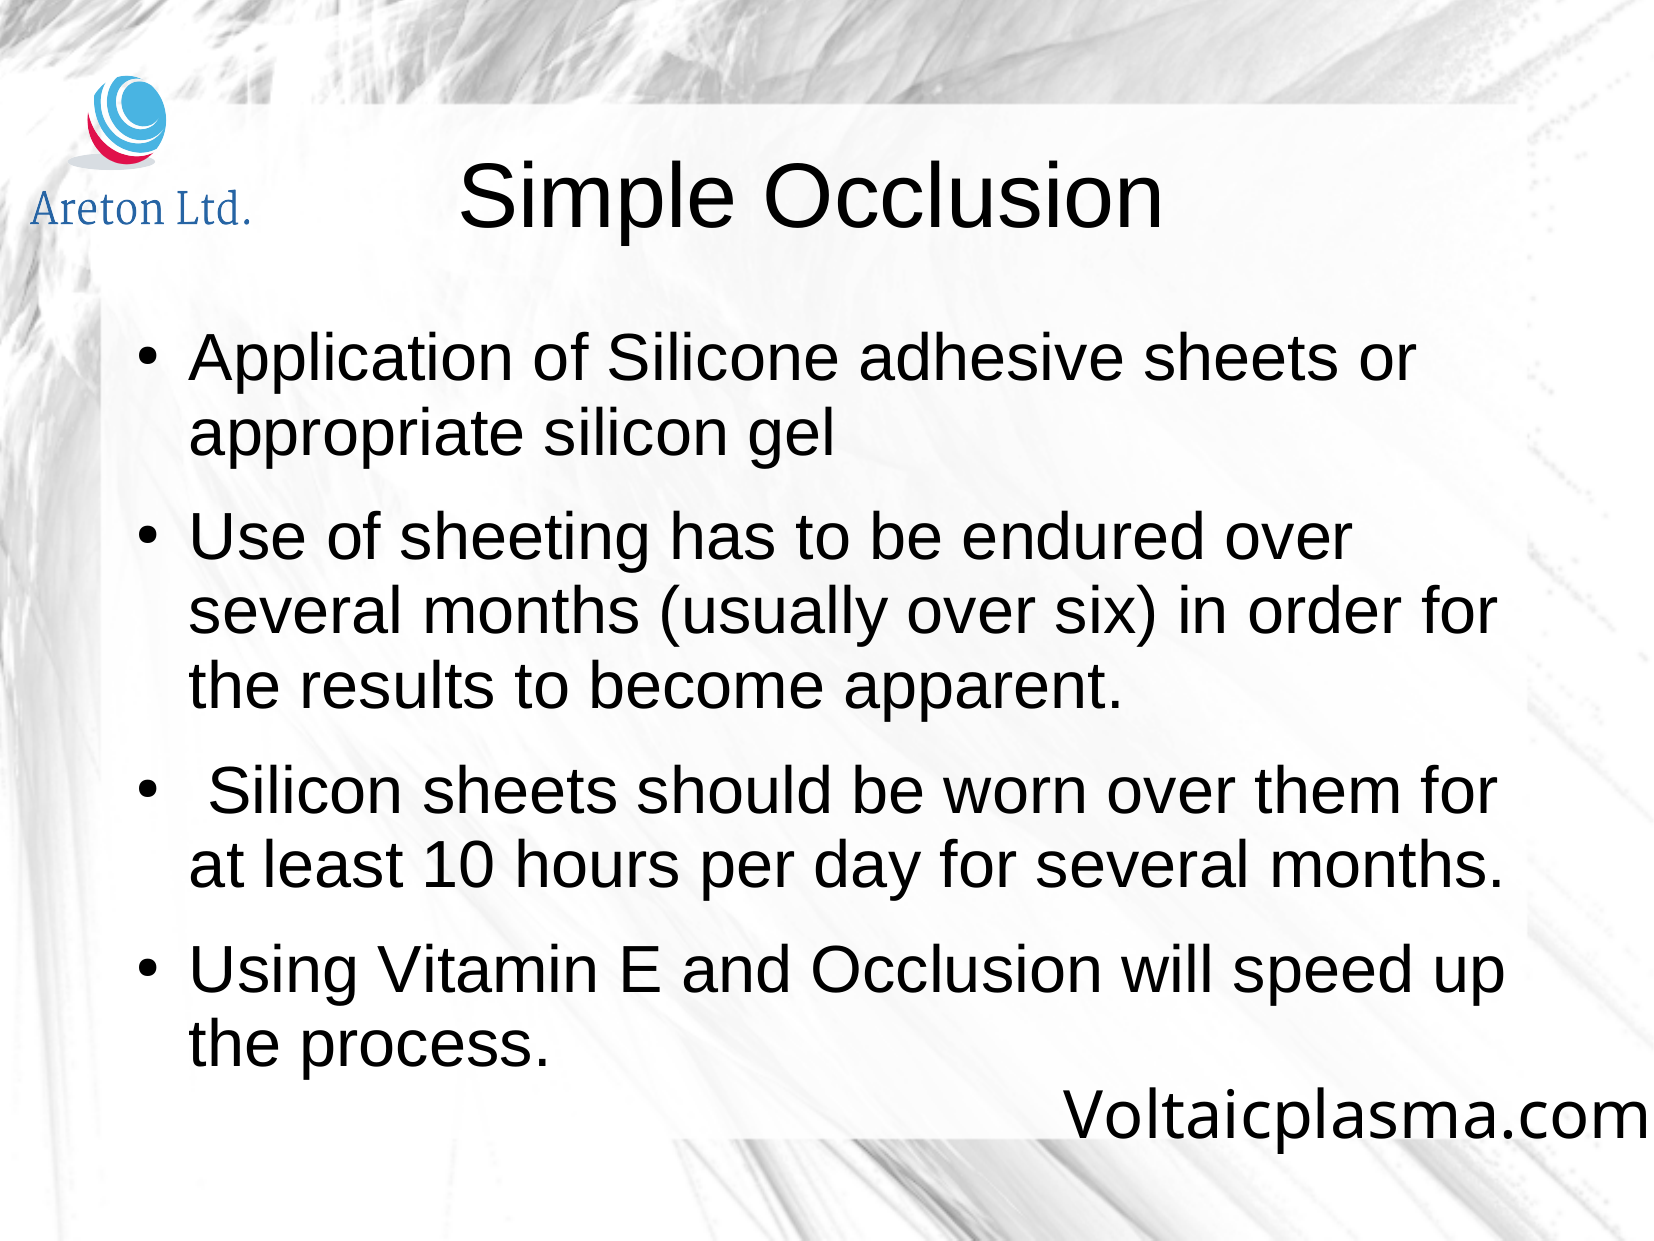

# Simple Occlusion
Application of Silicone adhesive sheets or appropriate silicon gel
Use of sheeting has to be endured over several months (usually over six) in order for the results to become apparent.
 Silicon sheets should be worn over them for at least 10 hours per day for several months.
Using Vitamin E and Occlusion will speed up the process.
Voltaicplasma.com